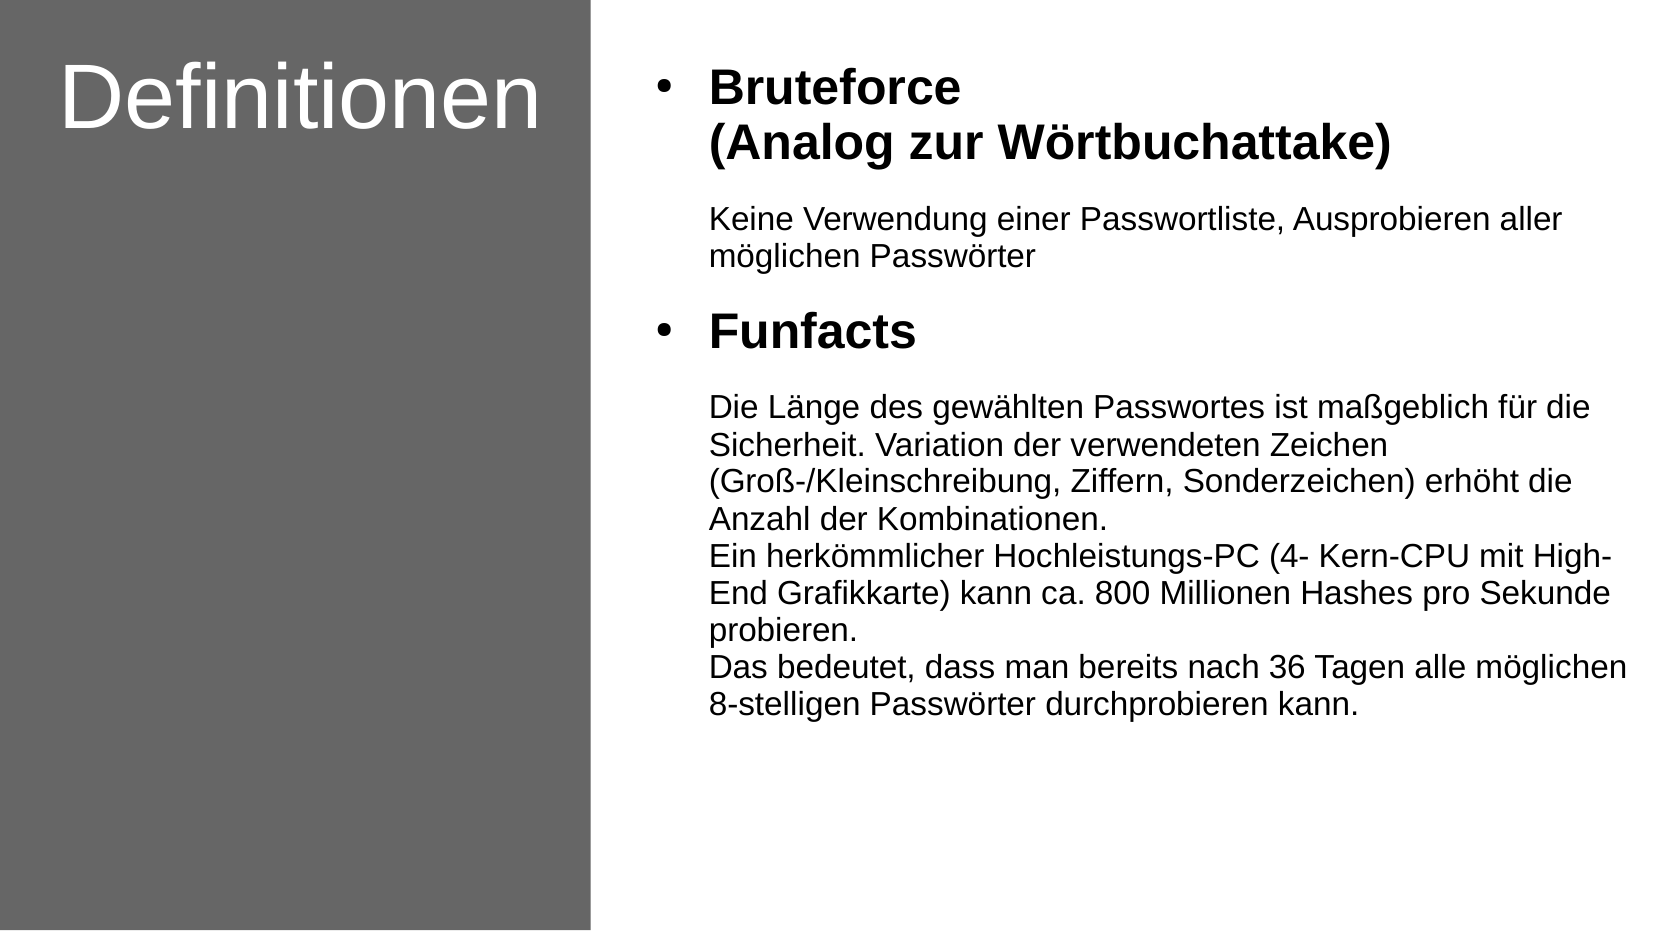

# Definitionen
Bruteforce
(Analog zur Wörtbuchattake)
Keine Verwendung einer Passwortliste, Ausprobieren aller möglichen Passwörter
Funfacts
Die Länge des gewählten Passwortes ist maßgeblich für die Sicherheit. Variation der verwendeten Zeichen (Groß-/Kleinschreibung, Ziffern, Sonderzeichen) erhöht die Anzahl der Kombinationen.
Ein herkömmlicher Hochleistungs-PC (4- Kern-CPU mit High-End Grafikkarte) kann ca. 800 Millionen Hashes pro Sekunde probieren.
Das bedeutet, dass man bereits nach 36 Tagen alle möglichen 8-stelligen Passwörter durchprobieren kann.